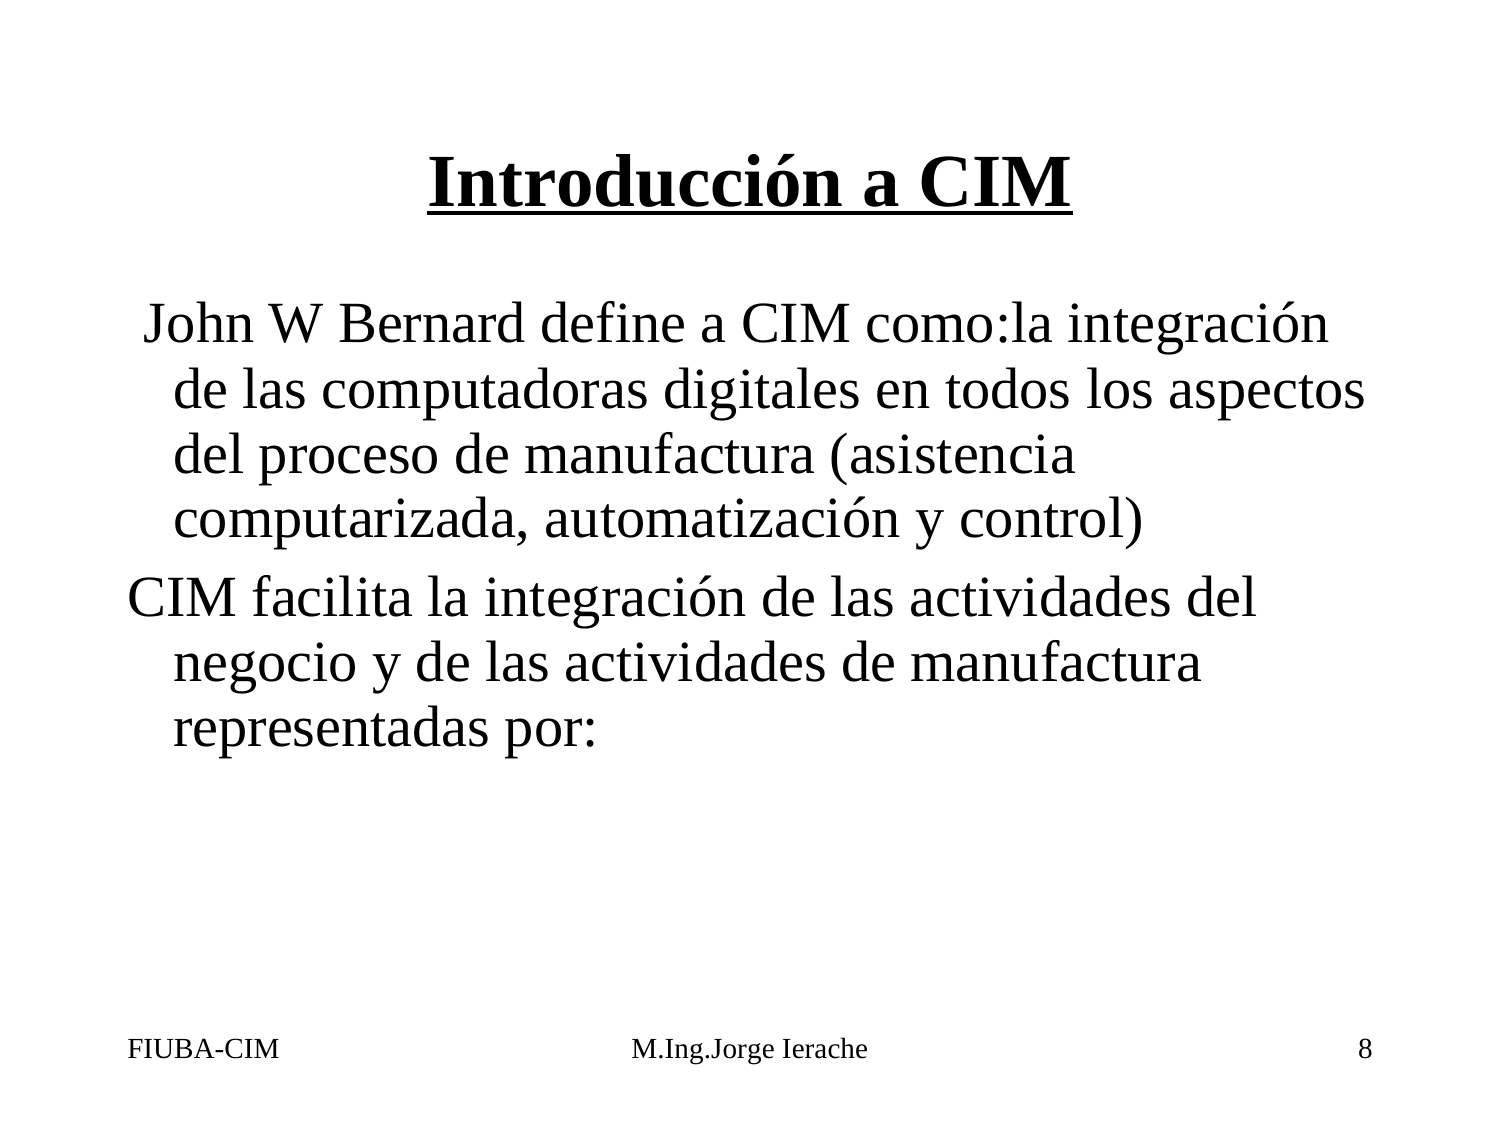

Introducción a CIM
# John W Bernard define a CIM como:la integración de las computadoras digitales en todos los aspectos del proceso de manufactura (asistencia computarizada, automatización y control)
CIM facilita la integración de las actividades del negocio y de las actividades de manufactura representadas por:
FIUBA-CIM
M.Ing.Jorge Ierache
8